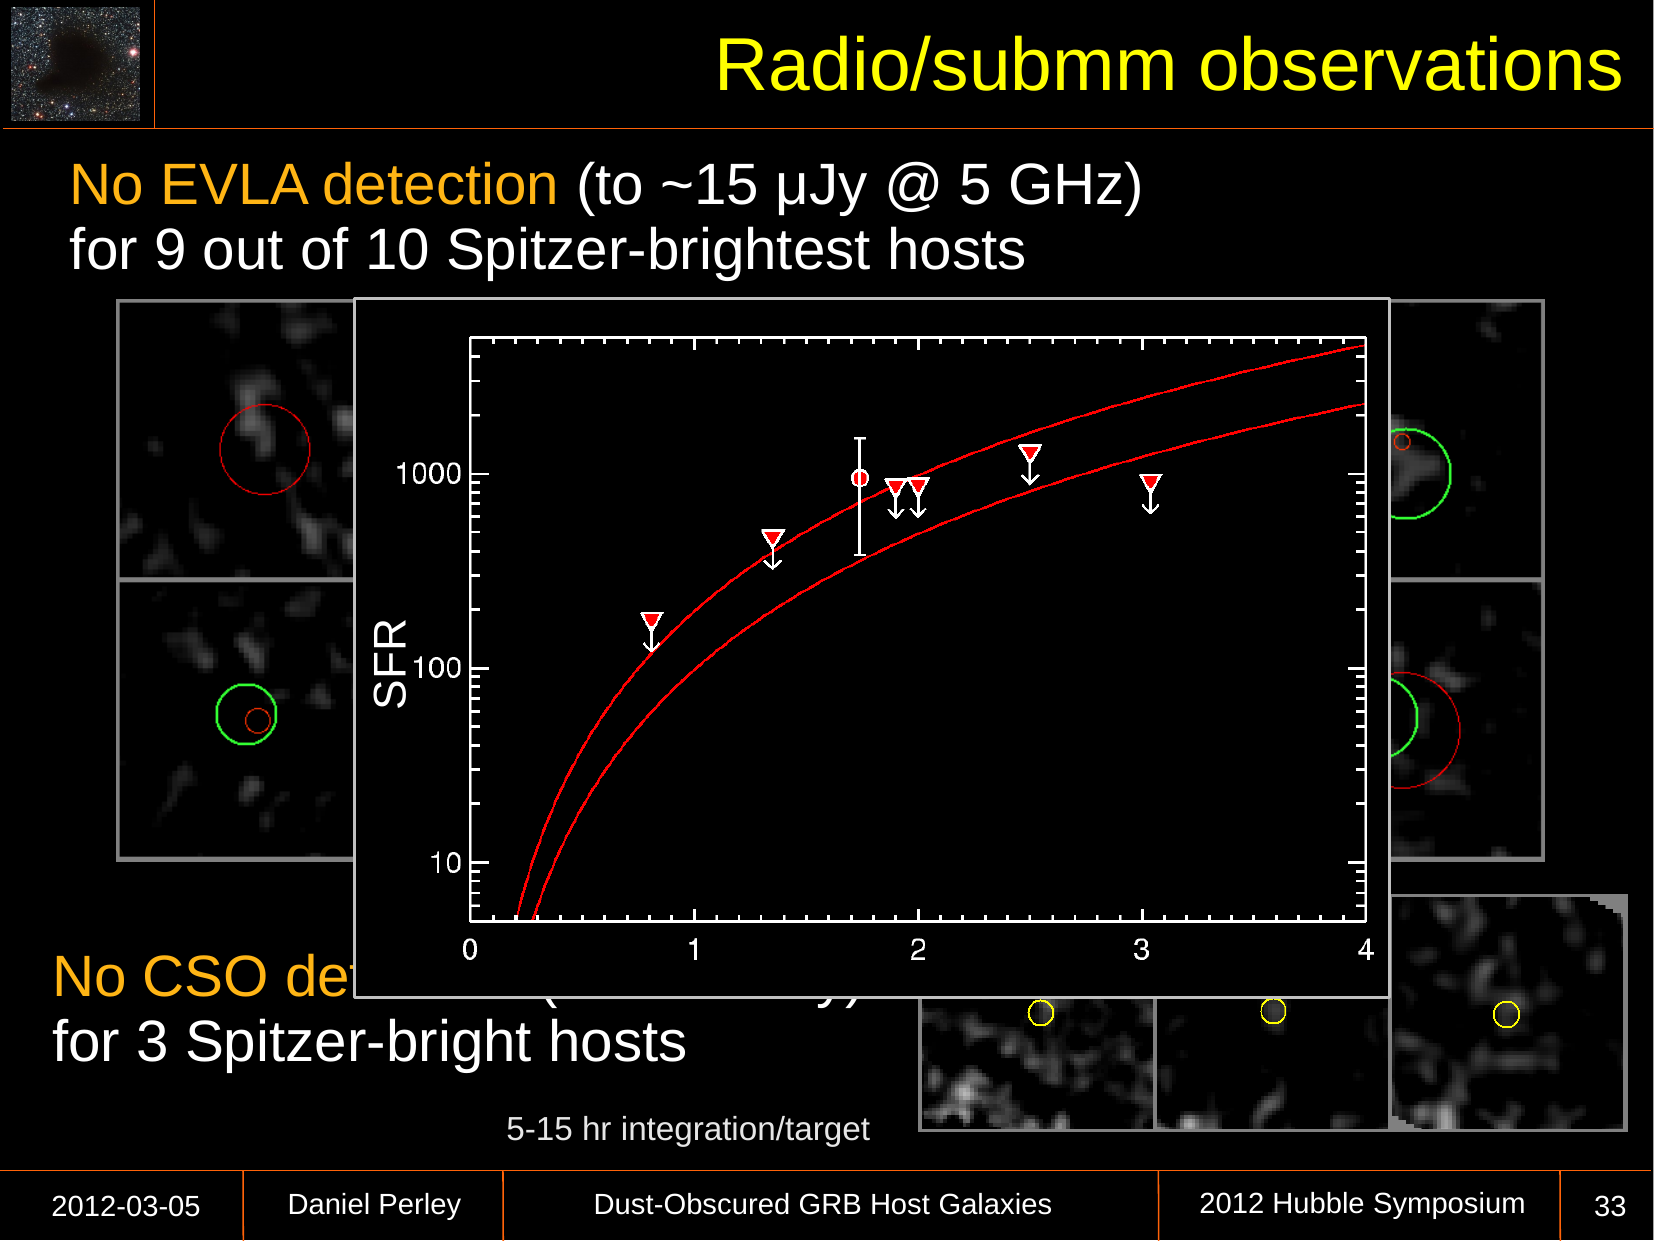

# Radio/submm observations
No EVLA detection (to ~15 μJy @ 5 GHz)
for 9 out of 10 Spitzer-brightest hosts
 exception:
 GRB080207 @ 40 uJy
SFR
No CSO detection (to ~10 mJy)
for 3 Spitzer-bright hosts
5-15 hr integration/target
2012-03-05
33